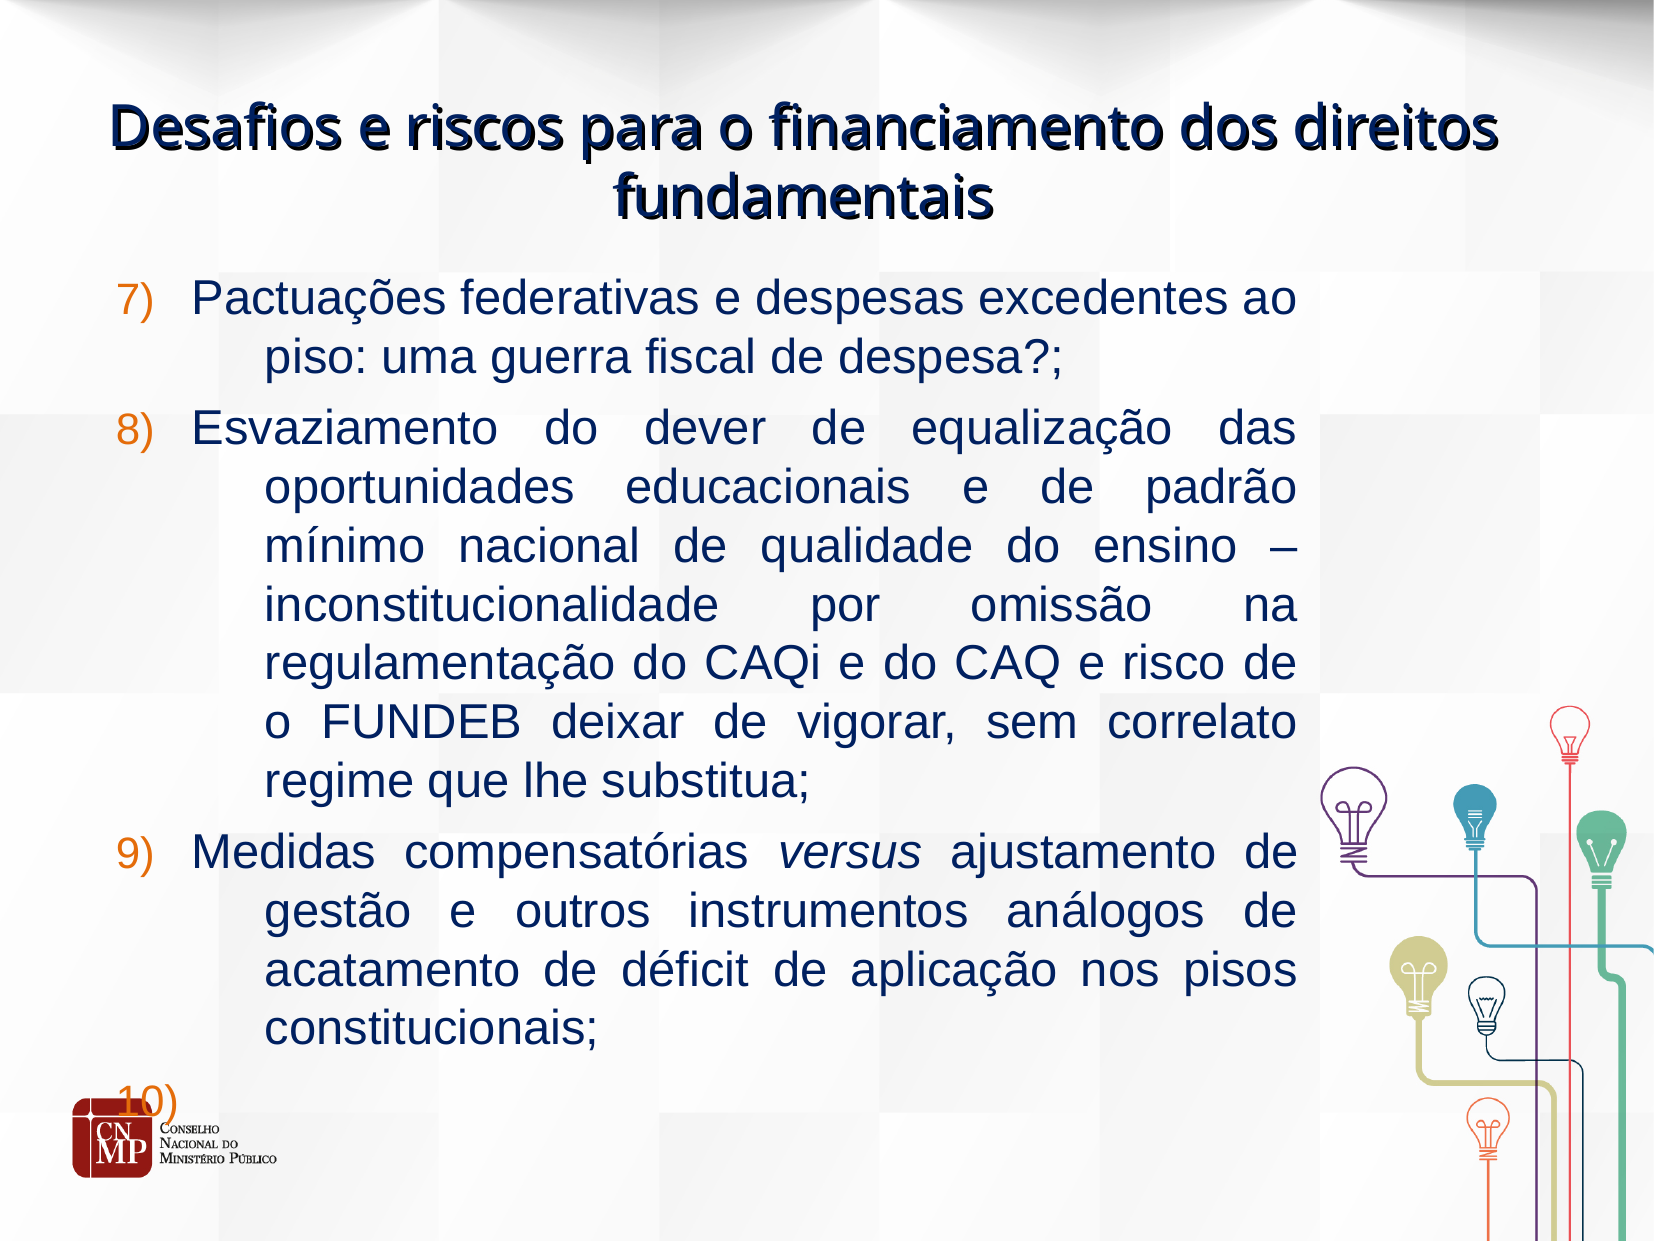

# Desafios e riscos para o financiamento dos direitos fundamentais
Pactuações federativas e despesas excedentes ao piso: uma guerra fiscal de despesa?;
Esvaziamento do dever de equalização das oportunidades educacionais e de padrão mínimo nacional de qualidade do ensino – inconstitucionalidade por omissão na regulamentação do CAQi e do CAQ e risco de o FUNDEB deixar de vigorar, sem correlato regime que lhe substitua;
Medidas compensatórias versus ajustamento de gestão e outros instrumentos análogos de acatamento de déficit de aplicação nos pisos constitucionais;